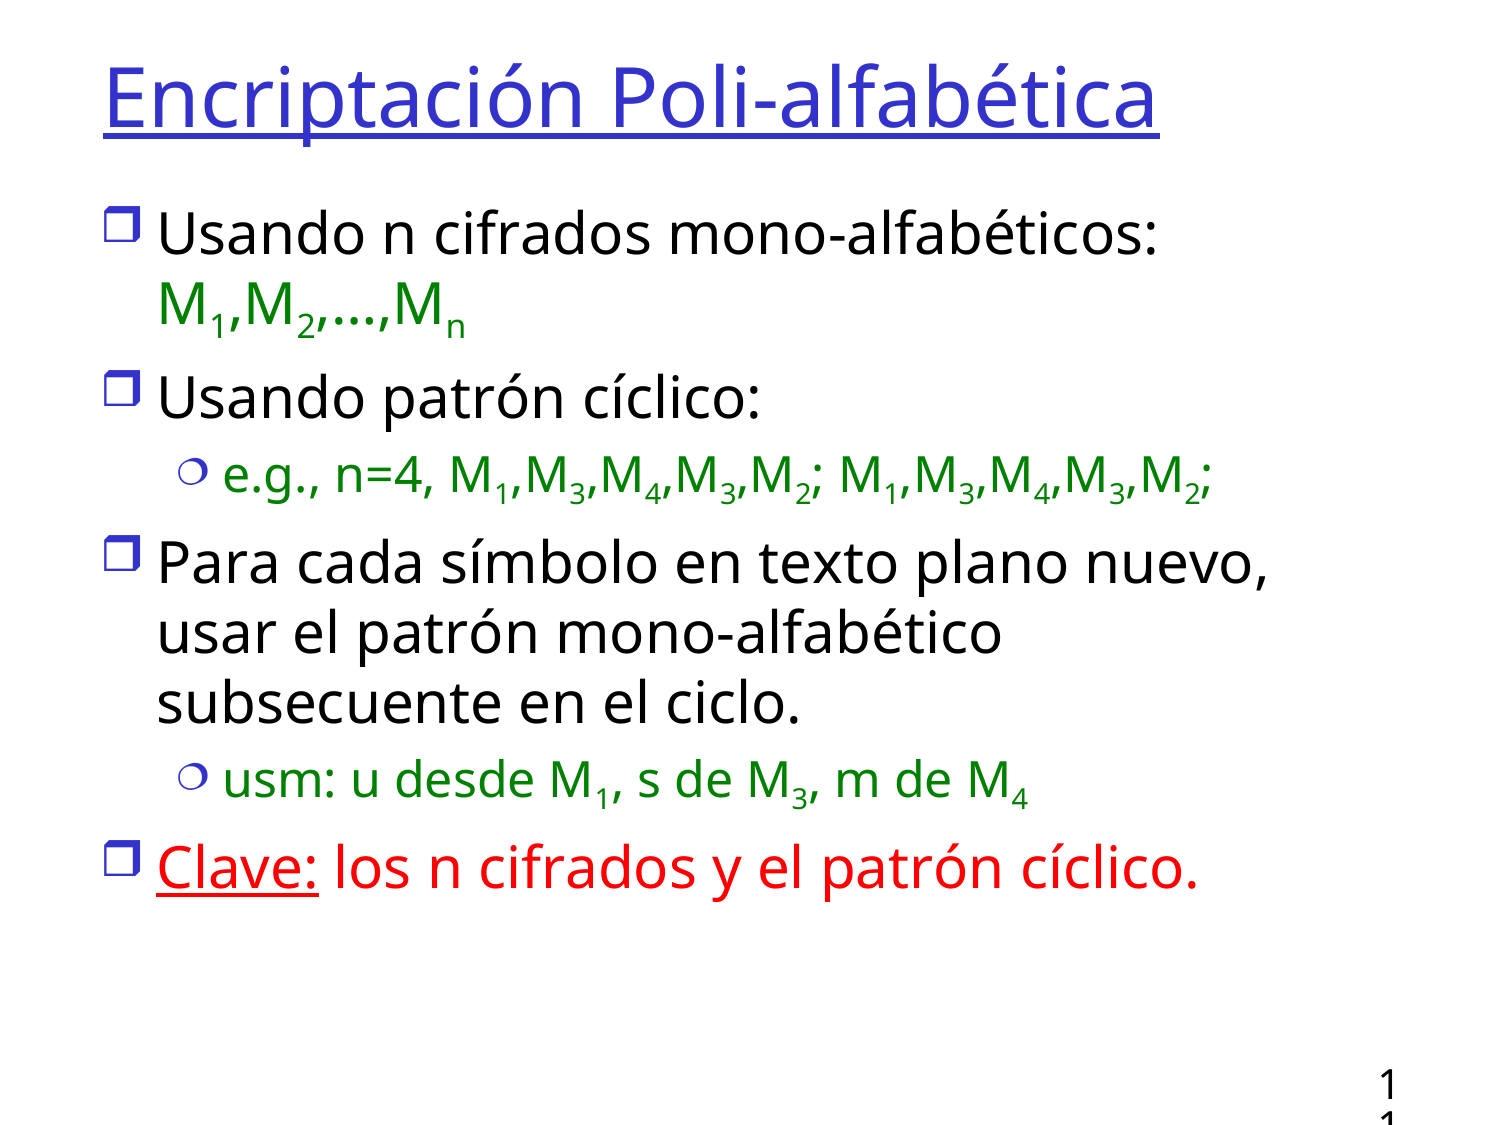

# Encriptación Poli-alfabética
Usando n cifrados mono-alfabéticos: M1,M2,…,Mn
Usando patrón cíclico:
e.g., n=4, M1,M3,M4,M3,M2; M1,M3,M4,M3,M2;
Para cada símbolo en texto plano nuevo, usar el patrón mono-alfabético subsecuente en el ciclo.
usm: u desde M1, s de M3, m de M4
Clave: los n cifrados y el patrón cíclico.
11